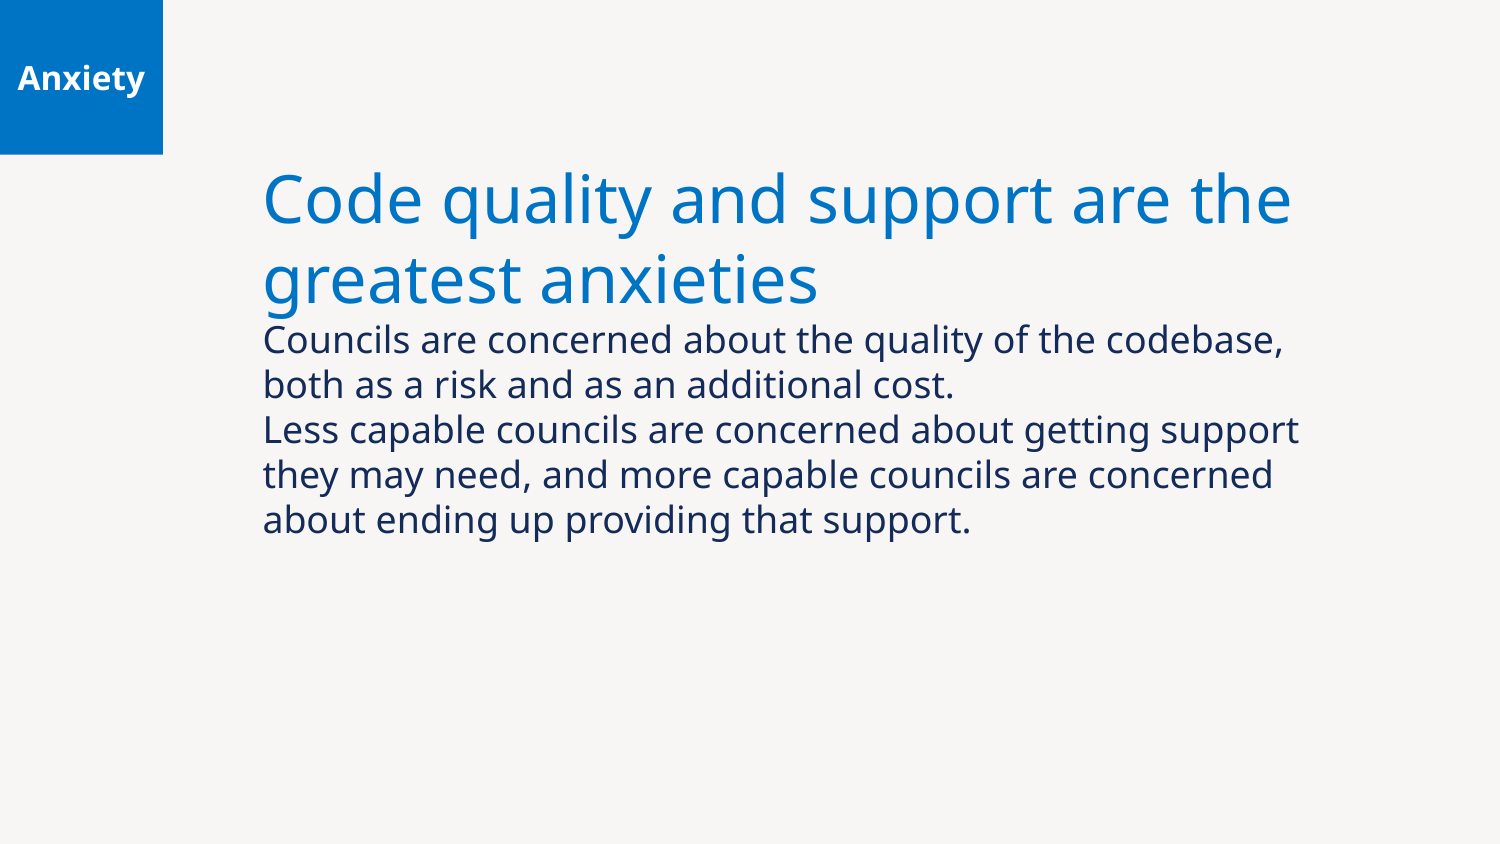

Anxiety
# Code quality and support are the greatest anxieties Councils are concerned about the quality of the codebase, both as a risk and as an additional cost. Less capable councils are concerned about getting support they may need, and more capable councils are concerned about ending up providing that support.